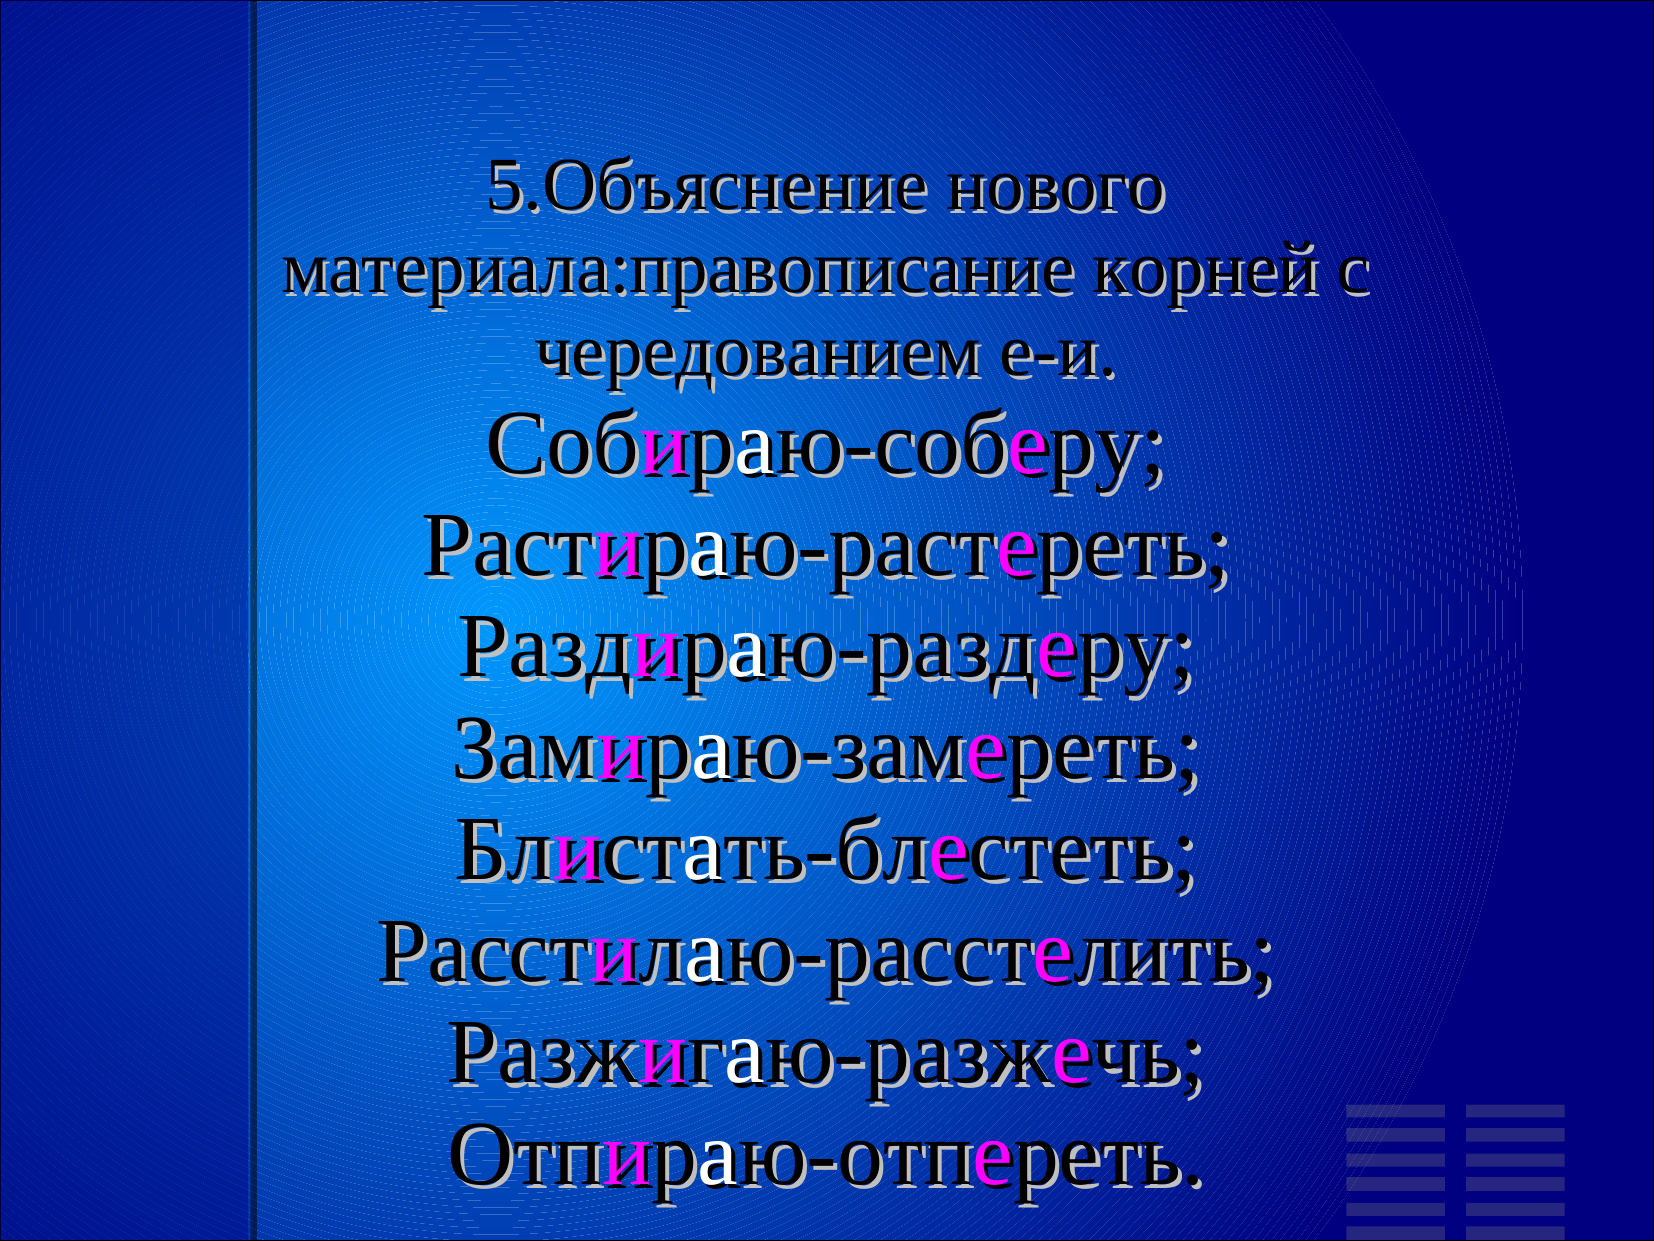

# 5.Объяснение нового материала:правописание корней с чередованием е-и. Собираю-соберу; Растираю-растереть; Раздираю-раздеру; Замираю-замереть; Блистать-блестеть; Расстилаю-расстелить; Разжигаю-разжечь; Отпираю-отпереть.